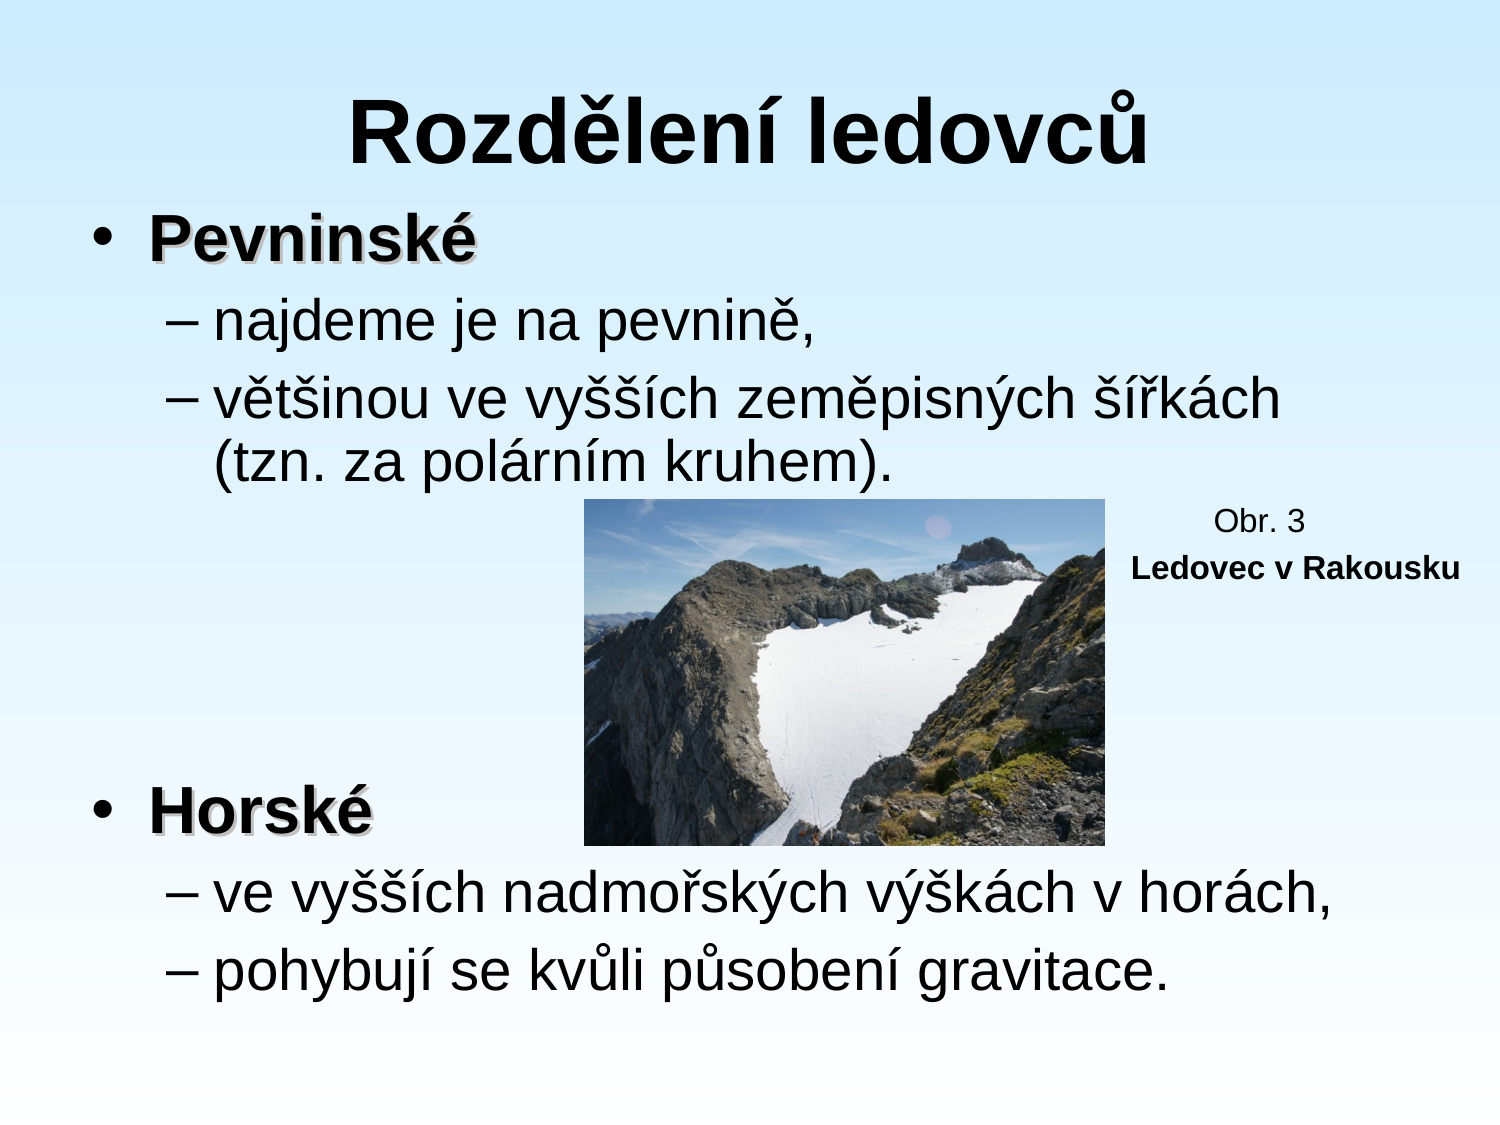

# Rozdělení ledovců
Pevninské
najdeme je na pevnině,
většinou ve vyšších zeměpisných šířkách (tzn. za polárním kruhem).
Horské
ve vyšších nadmořských výškách v horách,
pohybují se kvůli působení gravitace.
Obr. 3
Ledovec v Rakousku